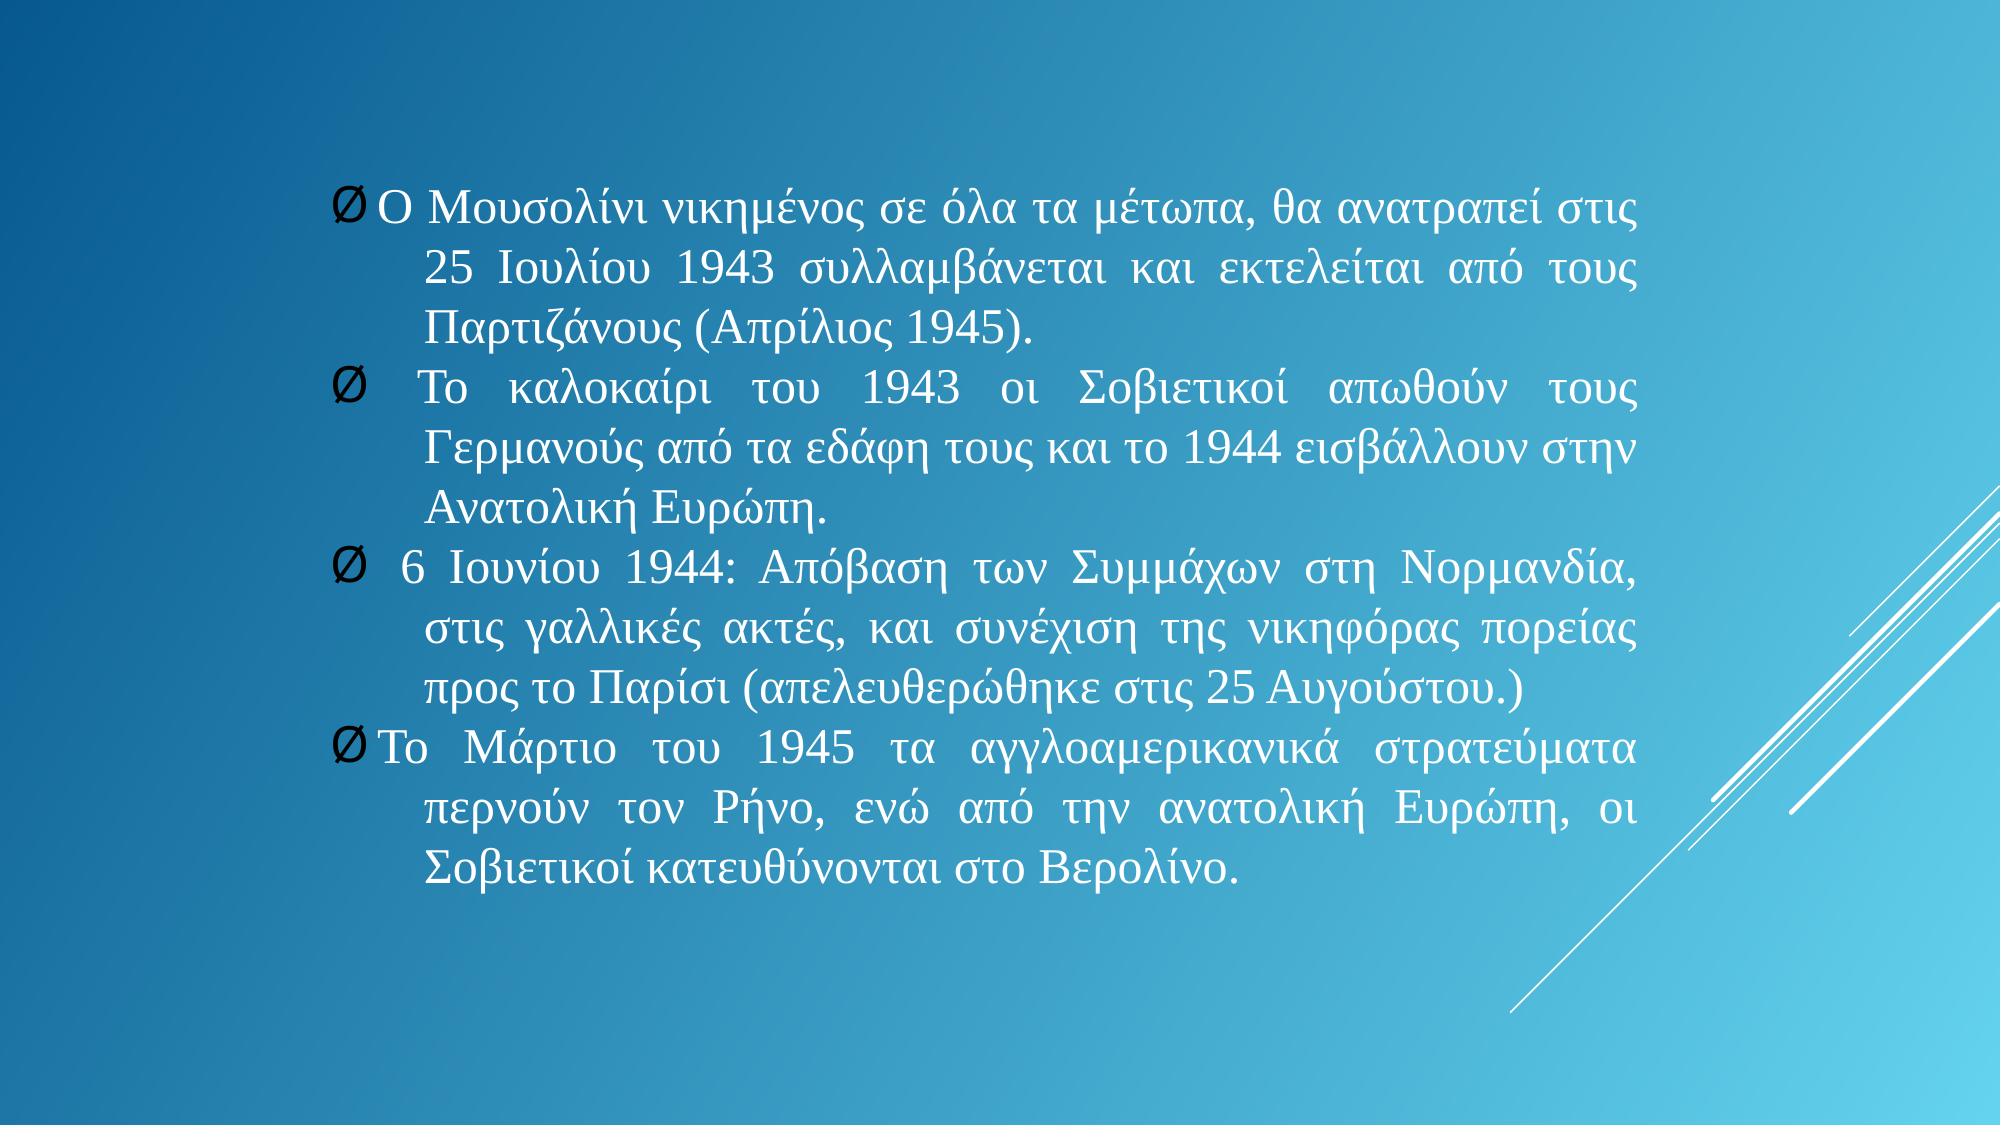

Ο Μουσολίνι νικημένος σε όλα τα μέτωπα, θα ανατραπεί στις 25 Ιουλίου 1943 συλλαμβάνεται και εκτελείται από τους Παρτιζάνους (Απρίλιος 1945).
 Το καλοκαίρι του 1943 οι Σοβιετικοί απωθούν τους Γερμανούς από τα εδάφη τους και το 1944 εισβάλλουν στην Ανατολική Ευρώπη.
 6 Ιουνίου 1944: Απόβαση των Συμμάχων στη Νορμανδία, στις γαλλικές ακτές, και συνέχιση της νικηφόρας πορείας προς το Παρίσι (απελευθερώθηκε στις 25 Αυγούστου.)
Το Μάρτιο του 1945 τα αγγλοαμερικανικά στρατεύματα περνούν τον Ρήνο, ενώ από την ανατολική Ευρώπη, οι Σοβιετικοί κατευθύνονται στο Βερολίνο.